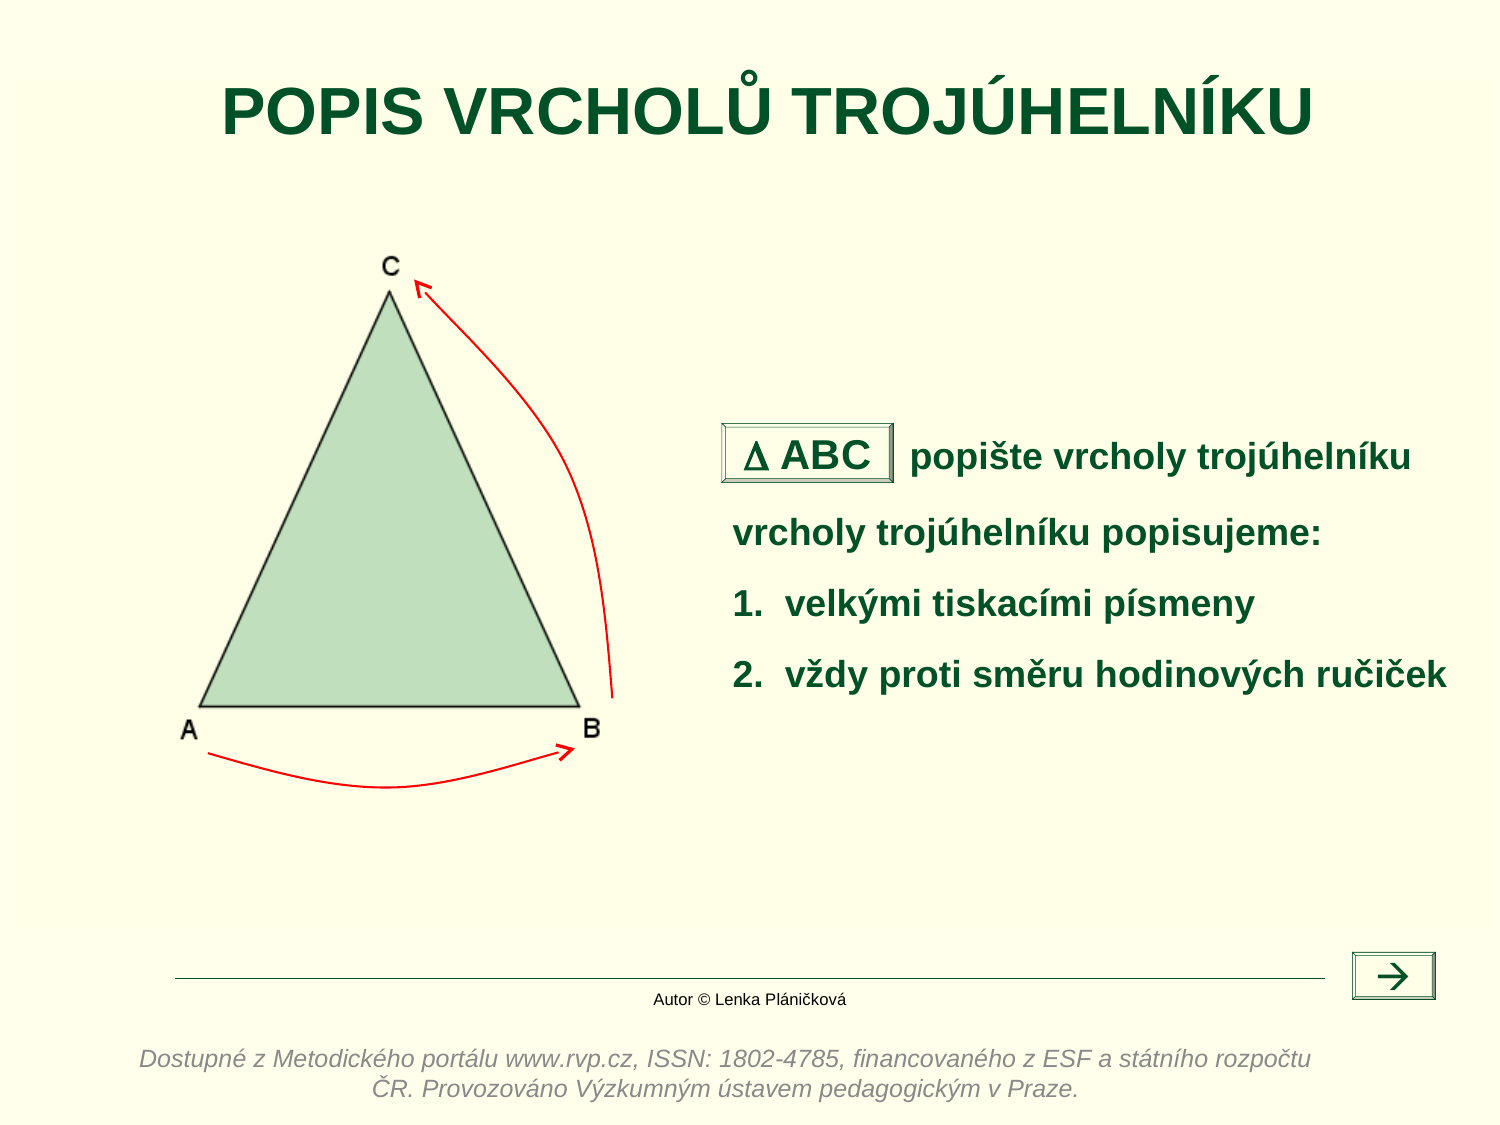

# POPIS VRCHOLŮ TROJÚHELNÍKU
 ABC
popište vrcholy trojúhelníku
vrcholy trojúhelníku popisujeme:
1. velkými tiskacími písmeny
2. vždy proti směru hodinových ručiček

Autor © Lenka Pláničková
Dostupné z Metodického portálu www.rvp.cz, ISSN: 1802-4785, financovaného z ESF a státního rozpočtu ČR. Provozováno Výzkumným ústavem pedagogickým v Praze.